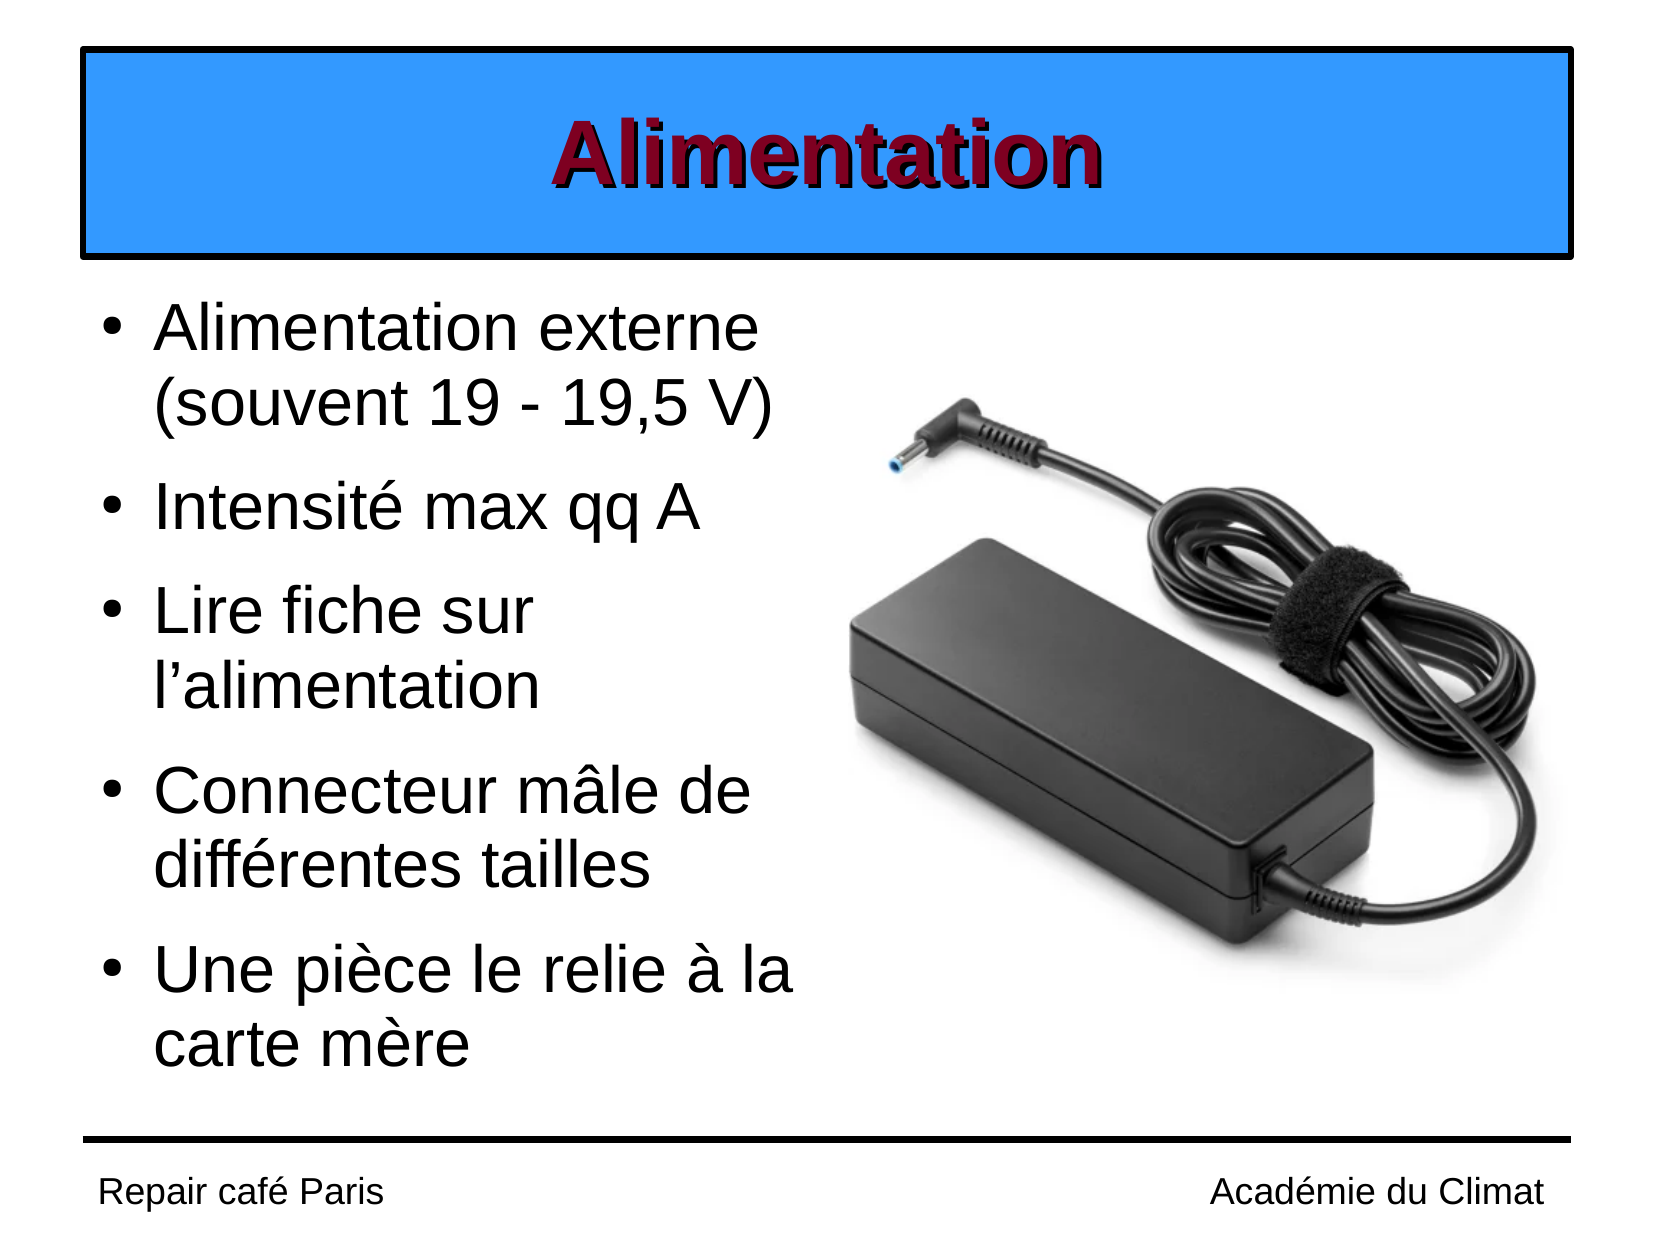

# Alimentation
Alimentation externe (souvent 19 - 19,5 V)
Intensité max qq A
Lire fiche sur l’alimentation
Connecteur mâle de différentes tailles
Une pièce le relie à la carte mère
Repair café Paris	Académie du Climat